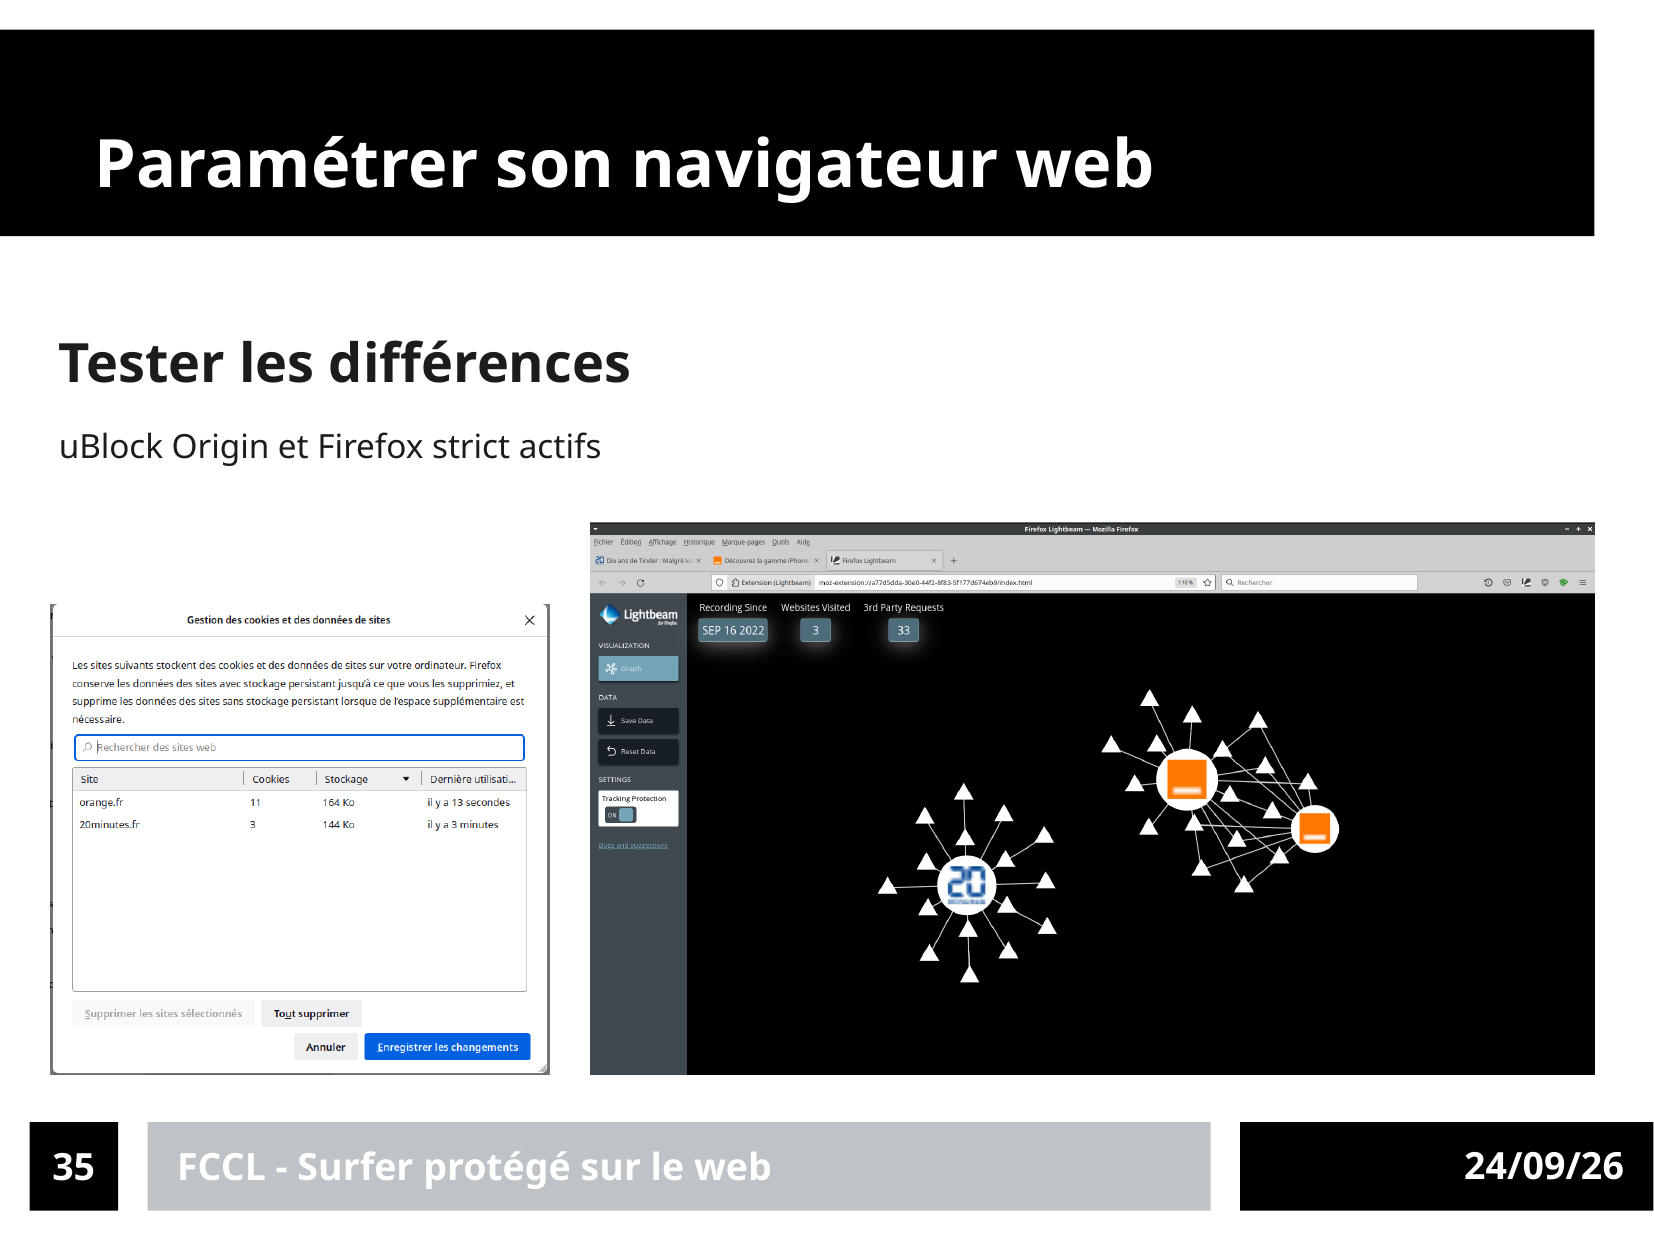

# Paramétrer son navigateur web
Tester les différences
uBlock Origin et Firefox strict actifs
35
FCCL - Surfer protégé sur le web